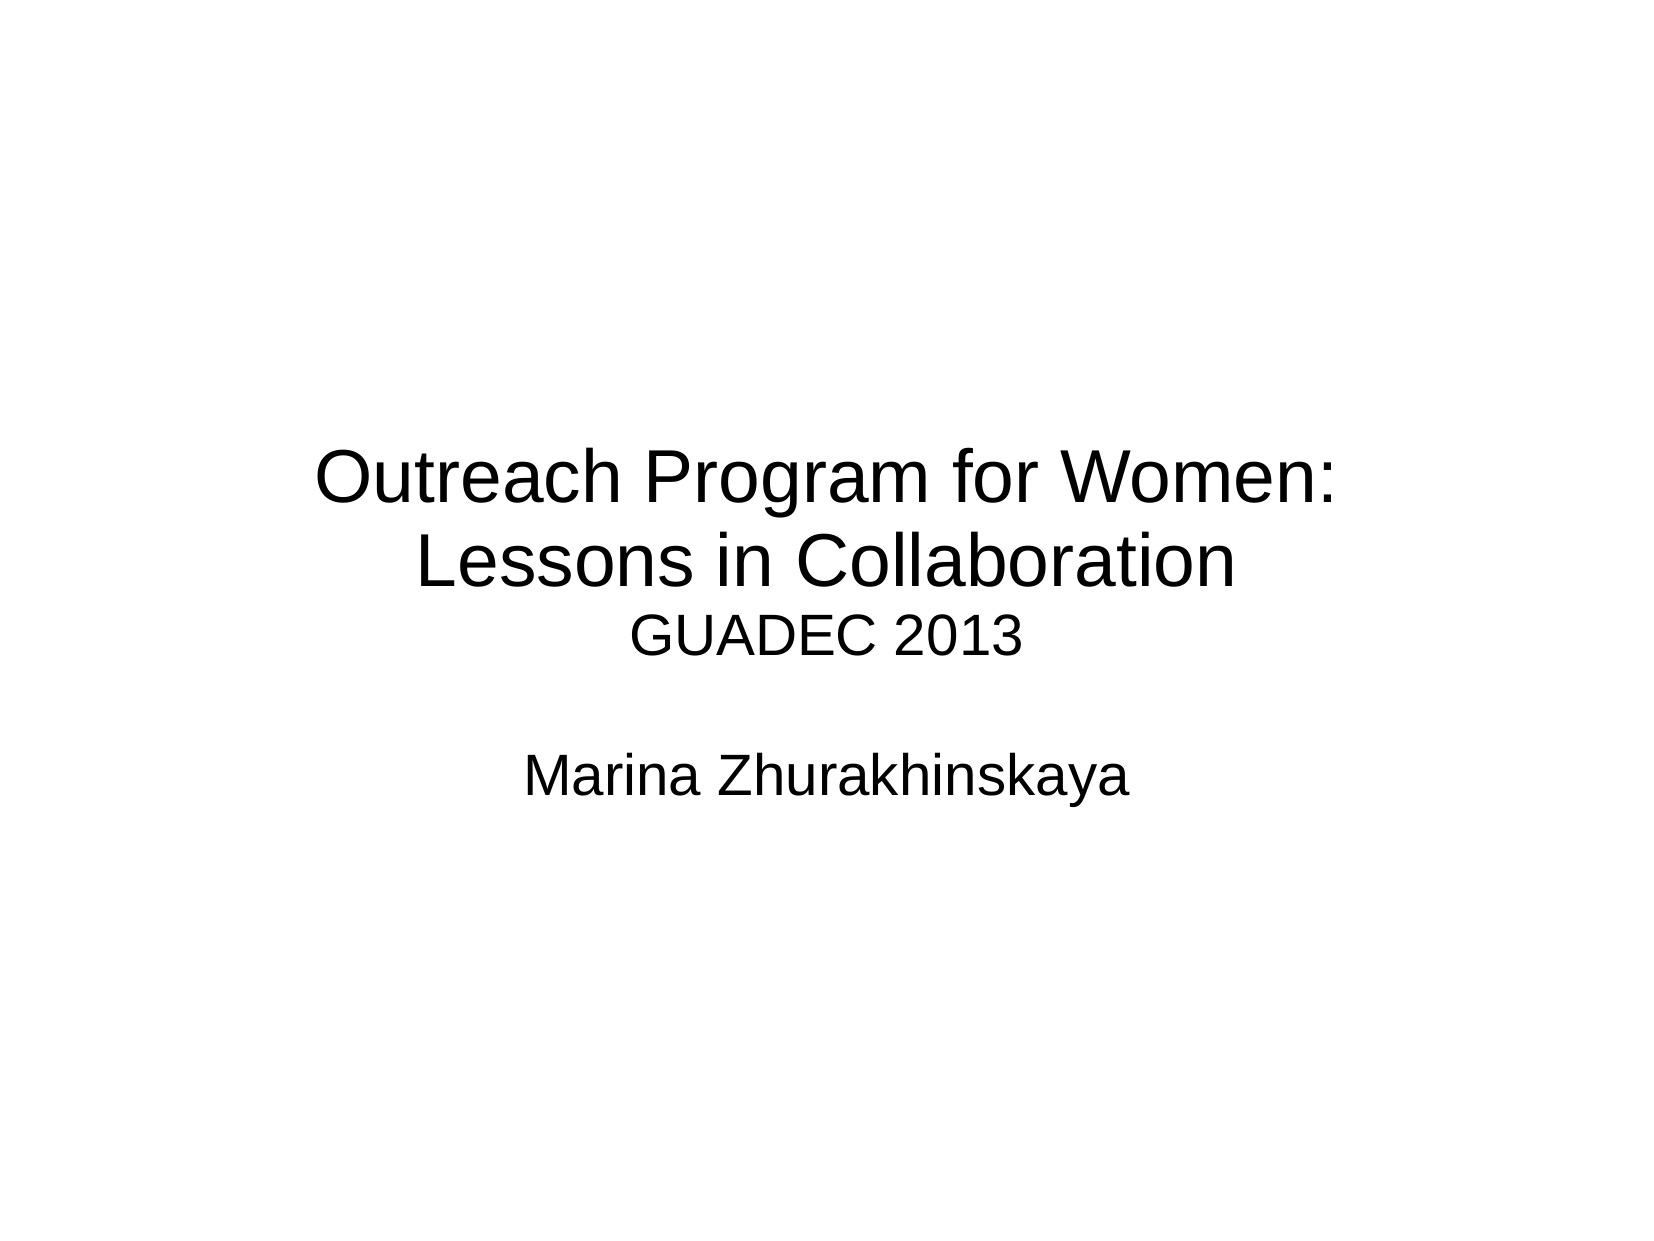

# Outreach Program for Women:
Lessons in Collaboration
GUADEC 2013
Marina Zhurakhinskaya